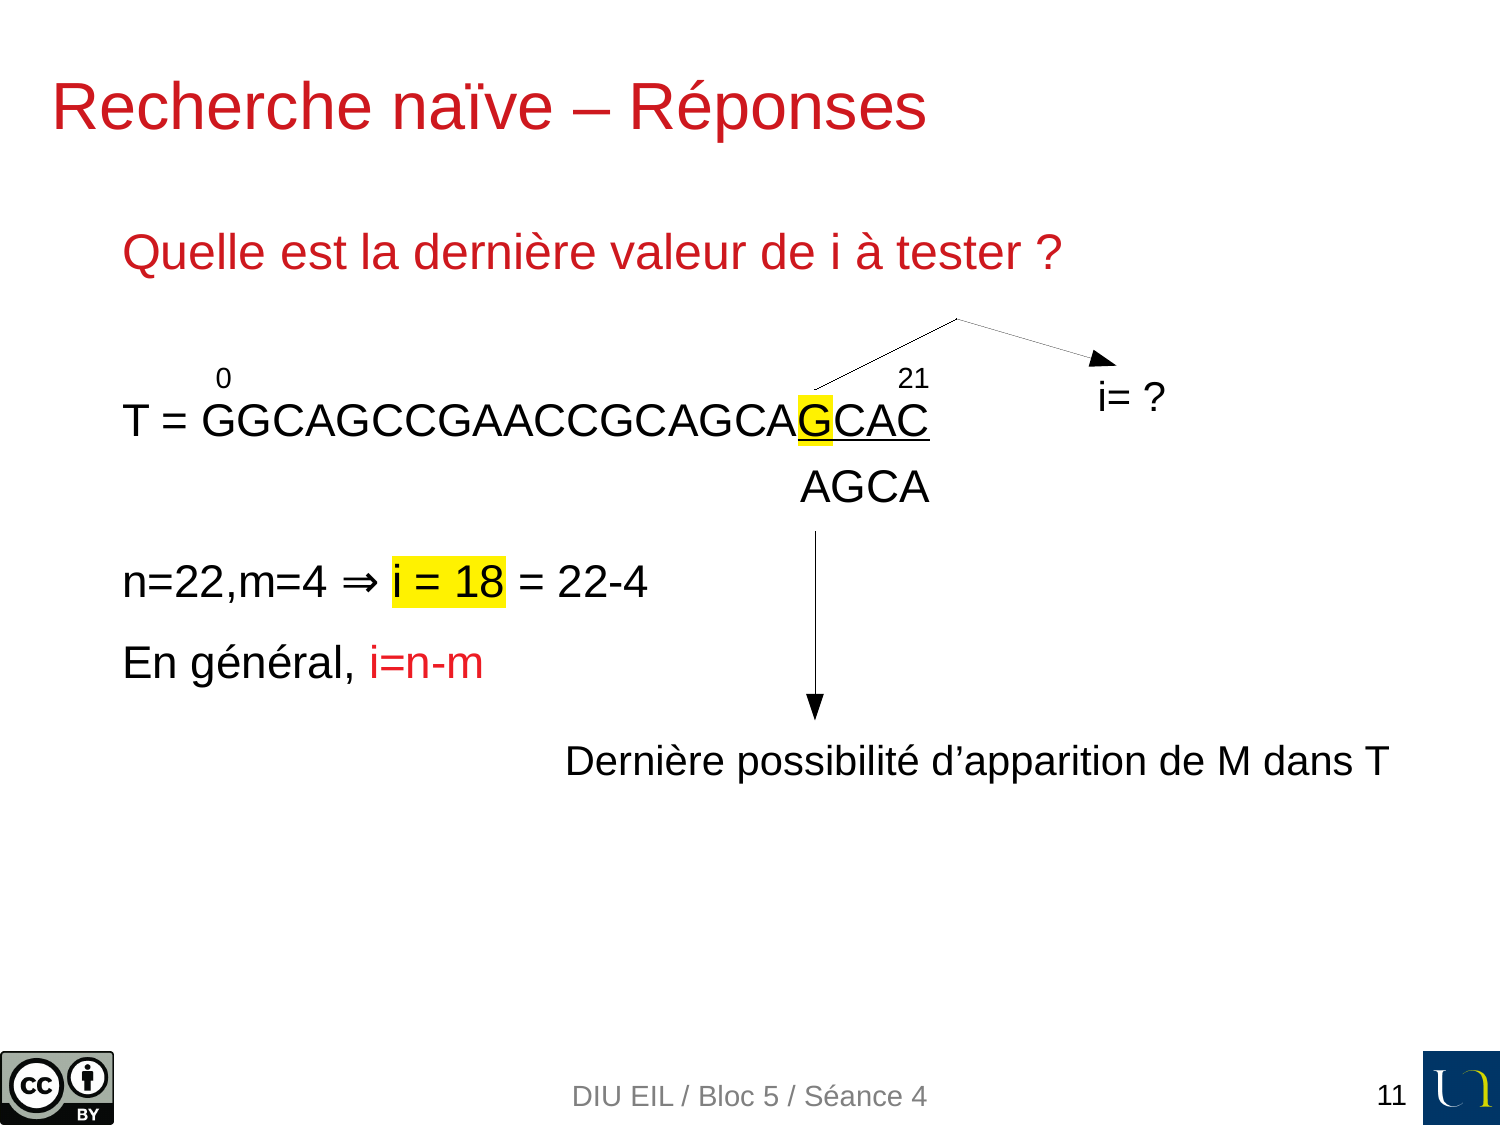

# Recherche naïve – Réponses
Quelle est la dernière valeur de i à tester ?
T = GGCAGCCGAACCGCAGCAGCAC
n=22,m=4 ⇒ i = 18 = 22-4
En général, i=n-m
0
21
i= ?
AGCA
Dernière possibilité d’apparition de M dans T
11